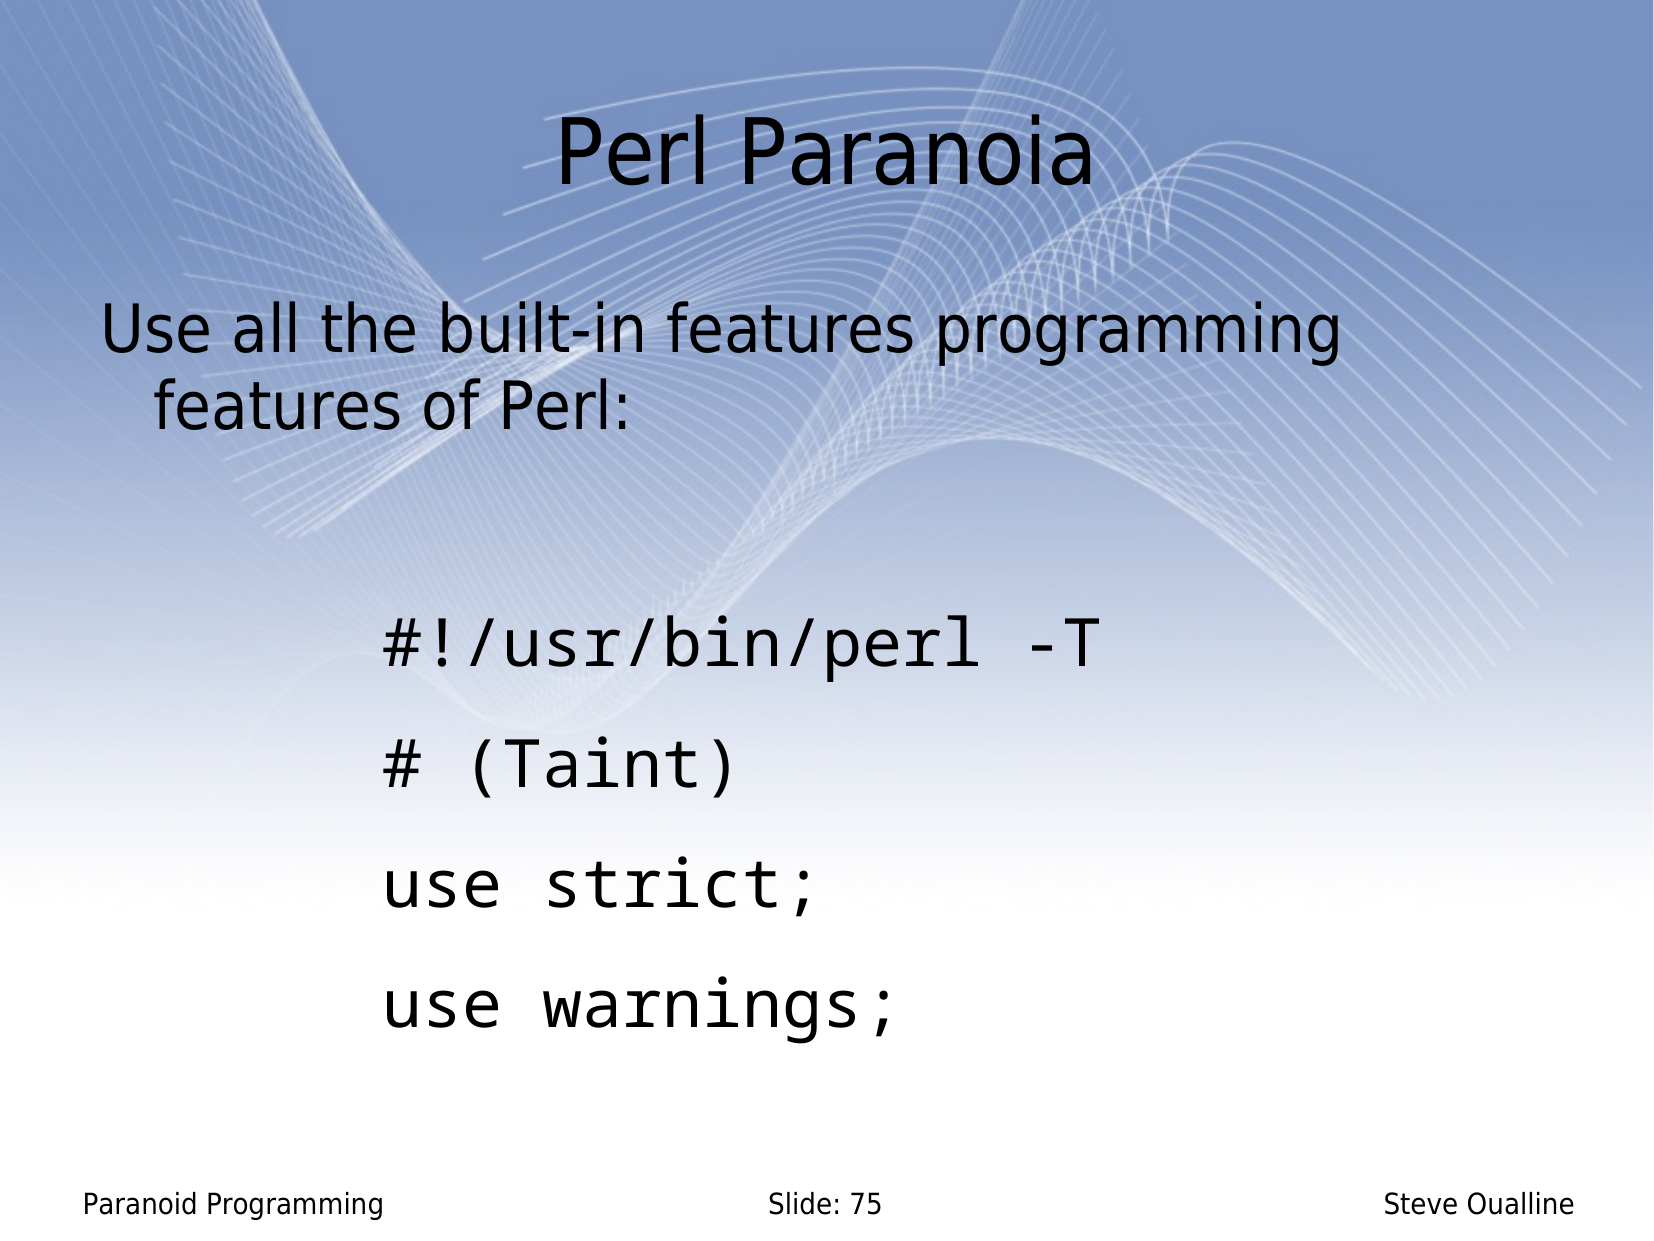

# Perl Paranoia
Use all the built-in features programming features of Perl:
#!/usr/bin/perl -T
# (Taint)
use strict;
use warnings;
Paranoid Programming
Steve Oualline
75